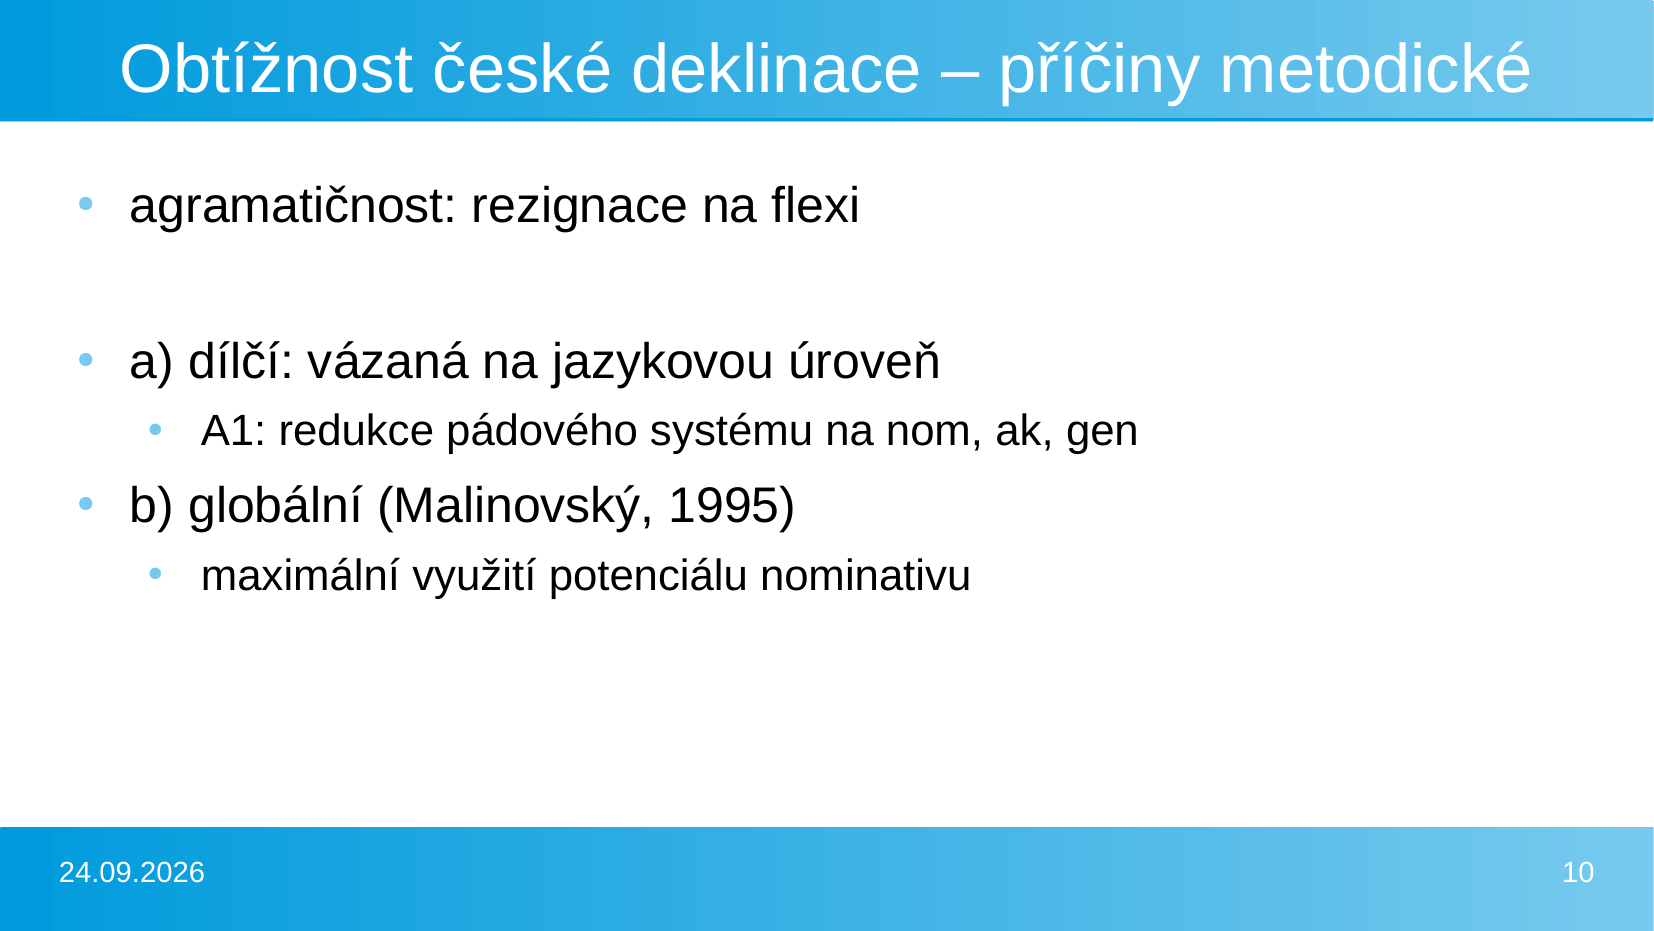

# Obtížnost české deklinace – příčiny metodické
agramatičnost: rezignace na flexi
a) dílčí: vázaná na jazykovou úroveň
A1: redukce pádového systému na nom, ak, gen
b) globální (Malinovský, 1995)
maximální využití potenciálu nominativu
10